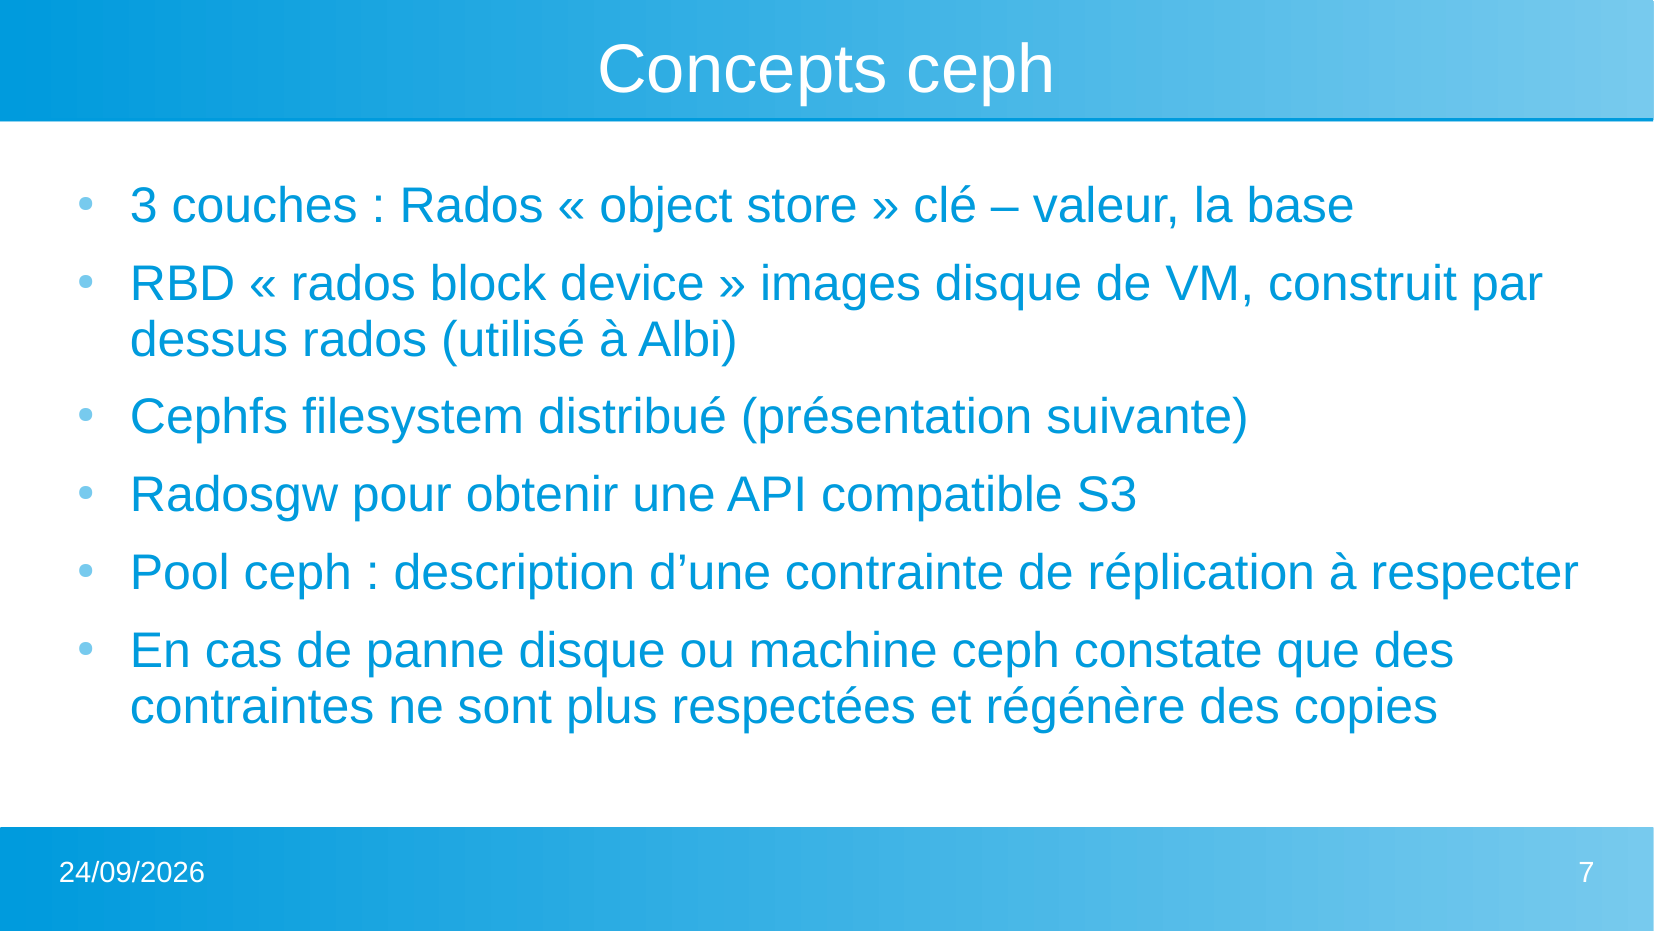

# Concepts ceph
3 couches : Rados « object store » clé – valeur, la base
RBD « rados block device » images disque de VM, construit par dessus rados (utilisé à Albi)
Cephfs filesystem distribué (présentation suivante)
Radosgw pour obtenir une API compatible S3
Pool ceph : description d’une contrainte de réplication à respecter
En cas de panne disque ou machine ceph constate que des contraintes ne sont plus respectées et régénère des copies
7